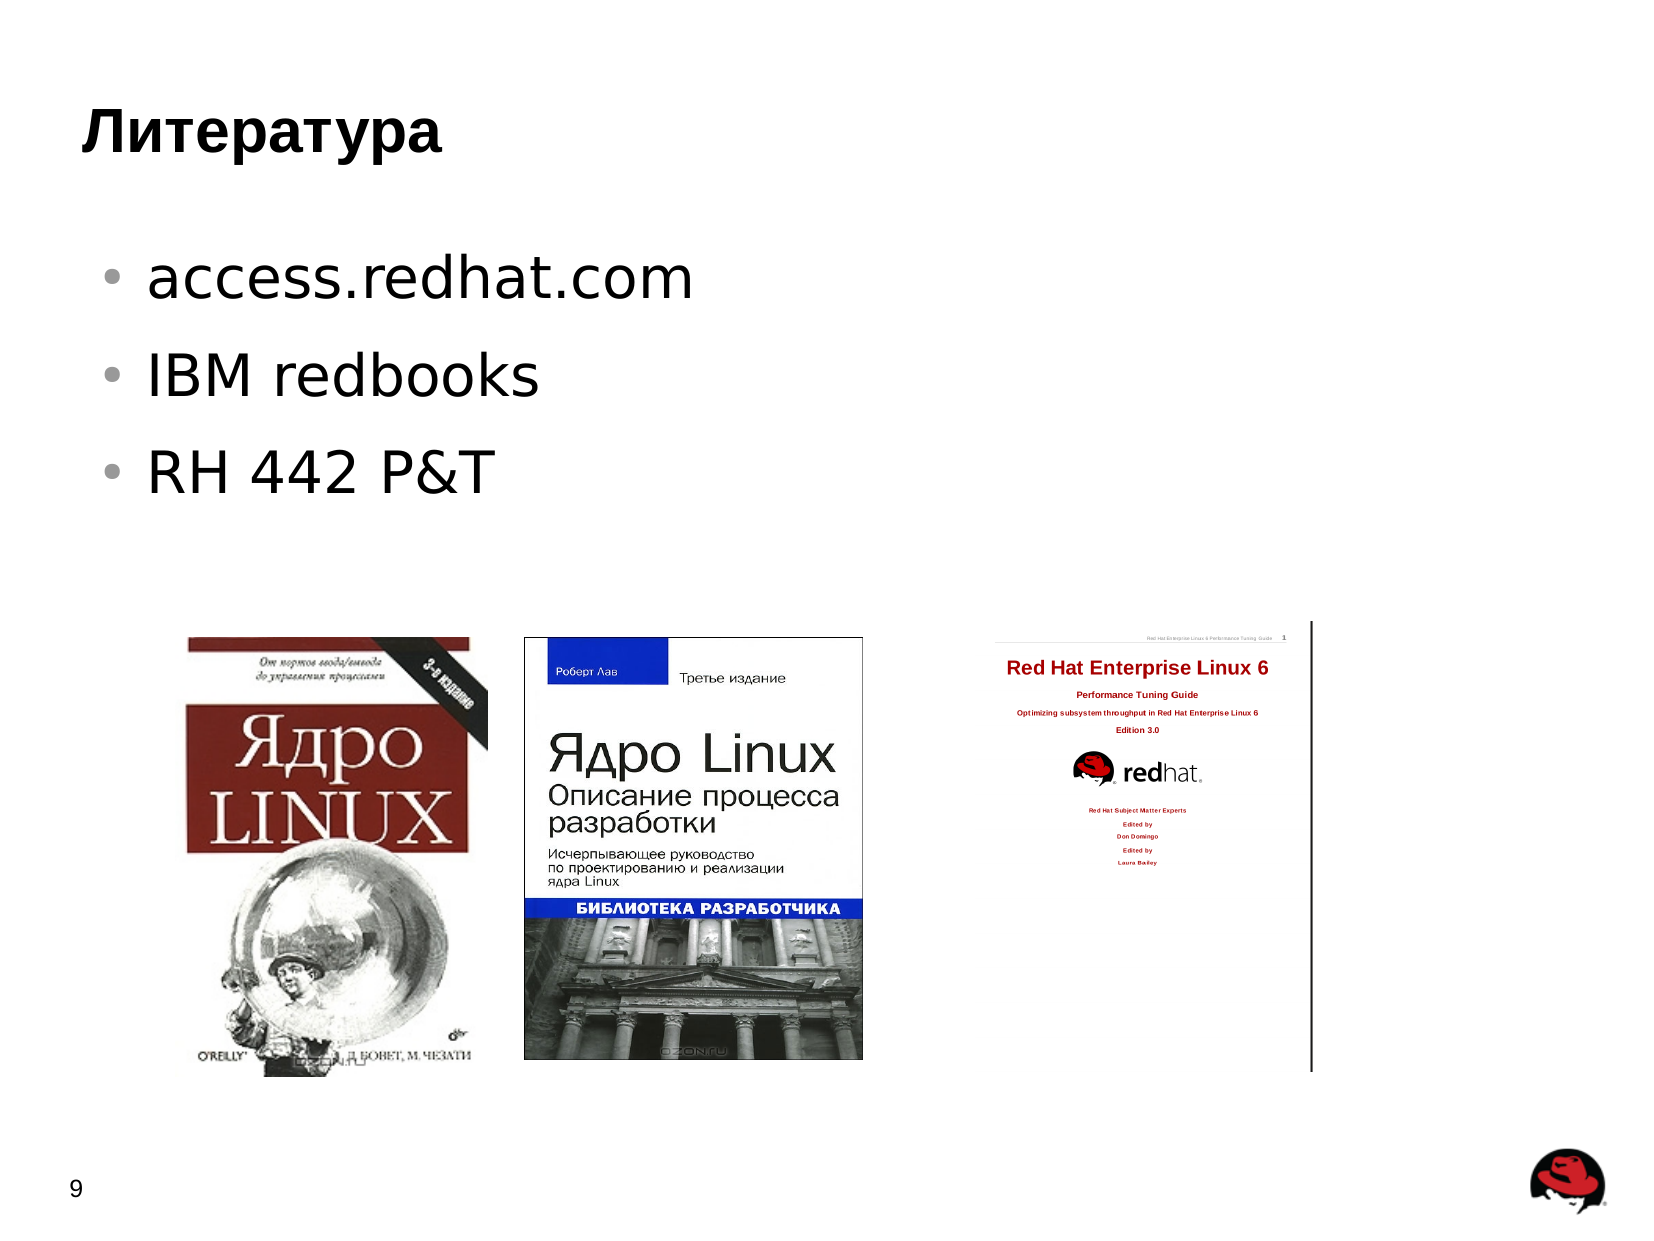

# Литература
access.redhat.com
IBM redbooks
RH 442 P&T